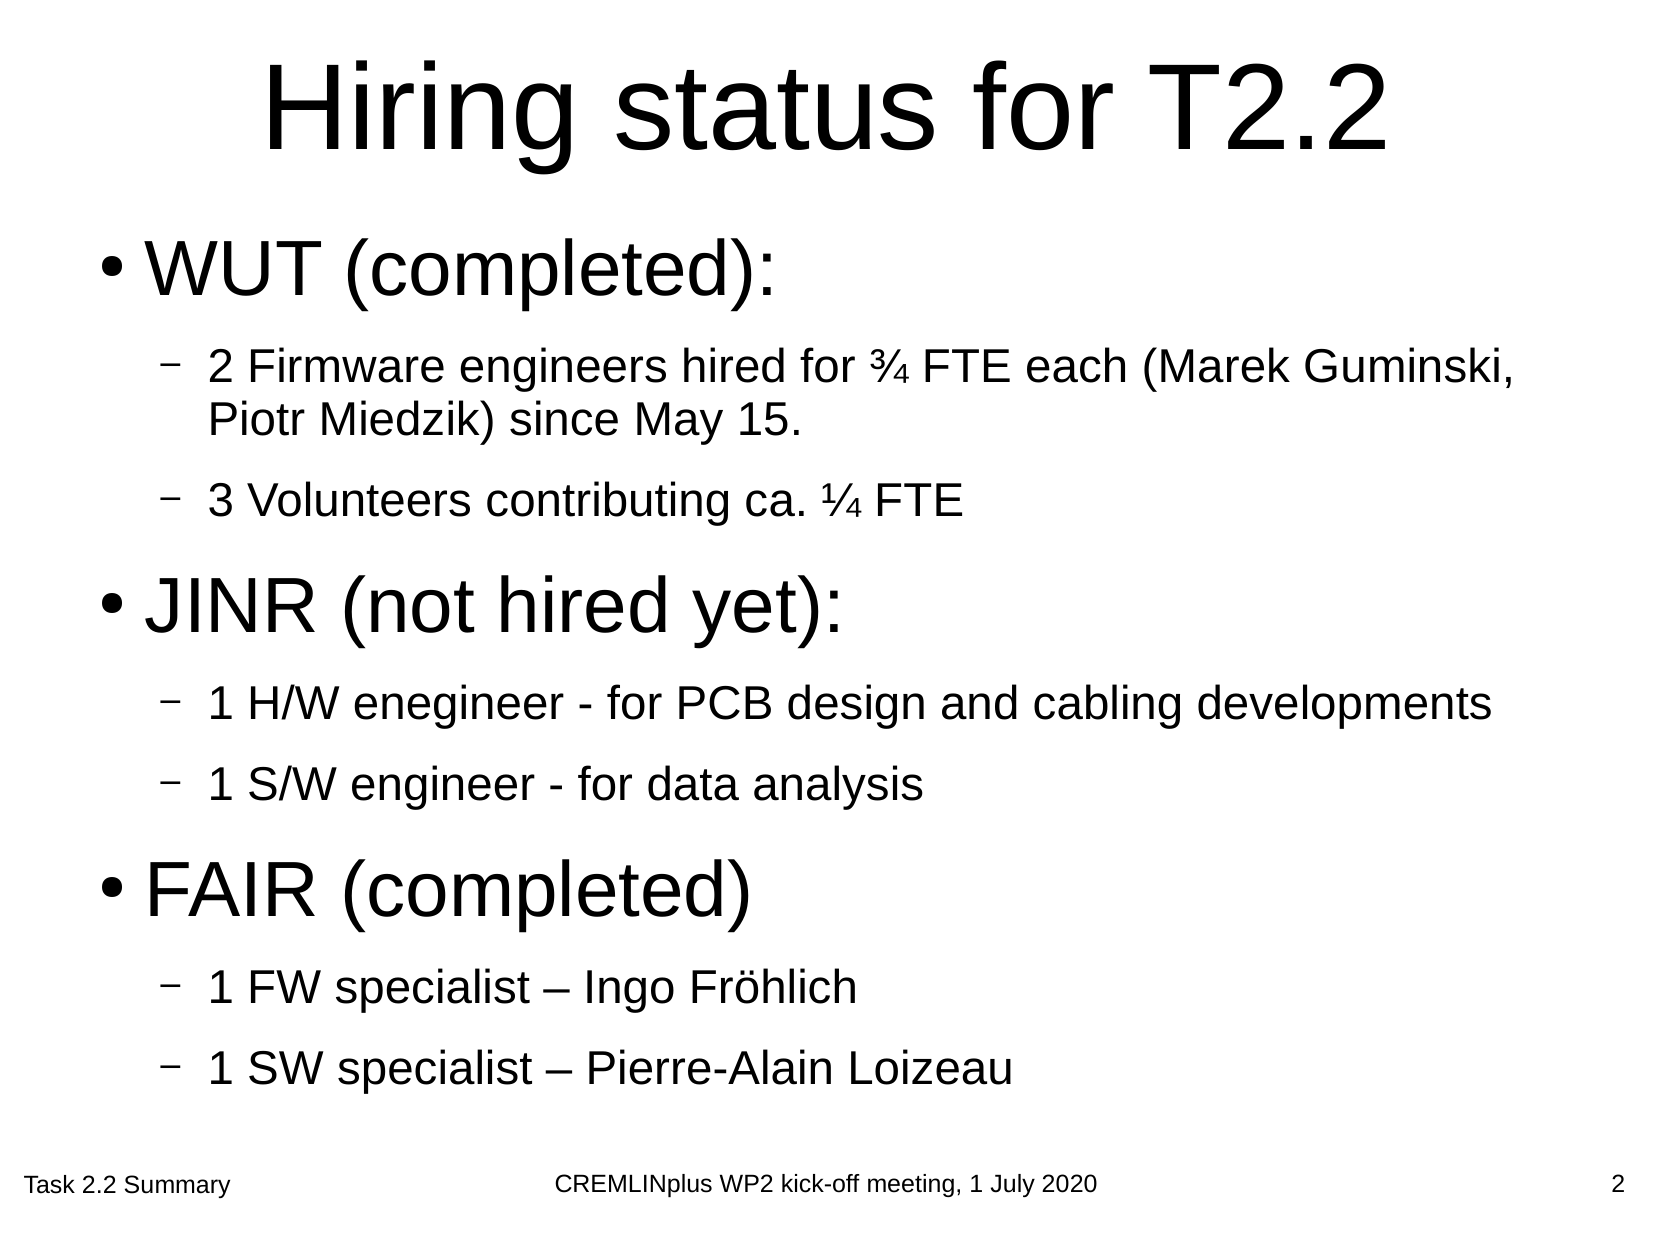

# Hiring status for T2.2
WUT (completed):
2 Firmware engineers hired for ¾ FTE each (Marek Guminski, Piotr Miedzik) since May 15.
3 Volunteers contributing ca. ¼ FTE
JINR (not hired yet):
1 H/W enegineer - for PCB design and cabling developments
1 S/W engineer - for data analysis
FAIR (completed)
1 FW specialist – Ingo Fröhlich
1 SW specialist – Pierre-Alain Loizeau
CREMLINplus WP2 kick-off meeting, 1 July 2020
2
Task 2.2 Summary